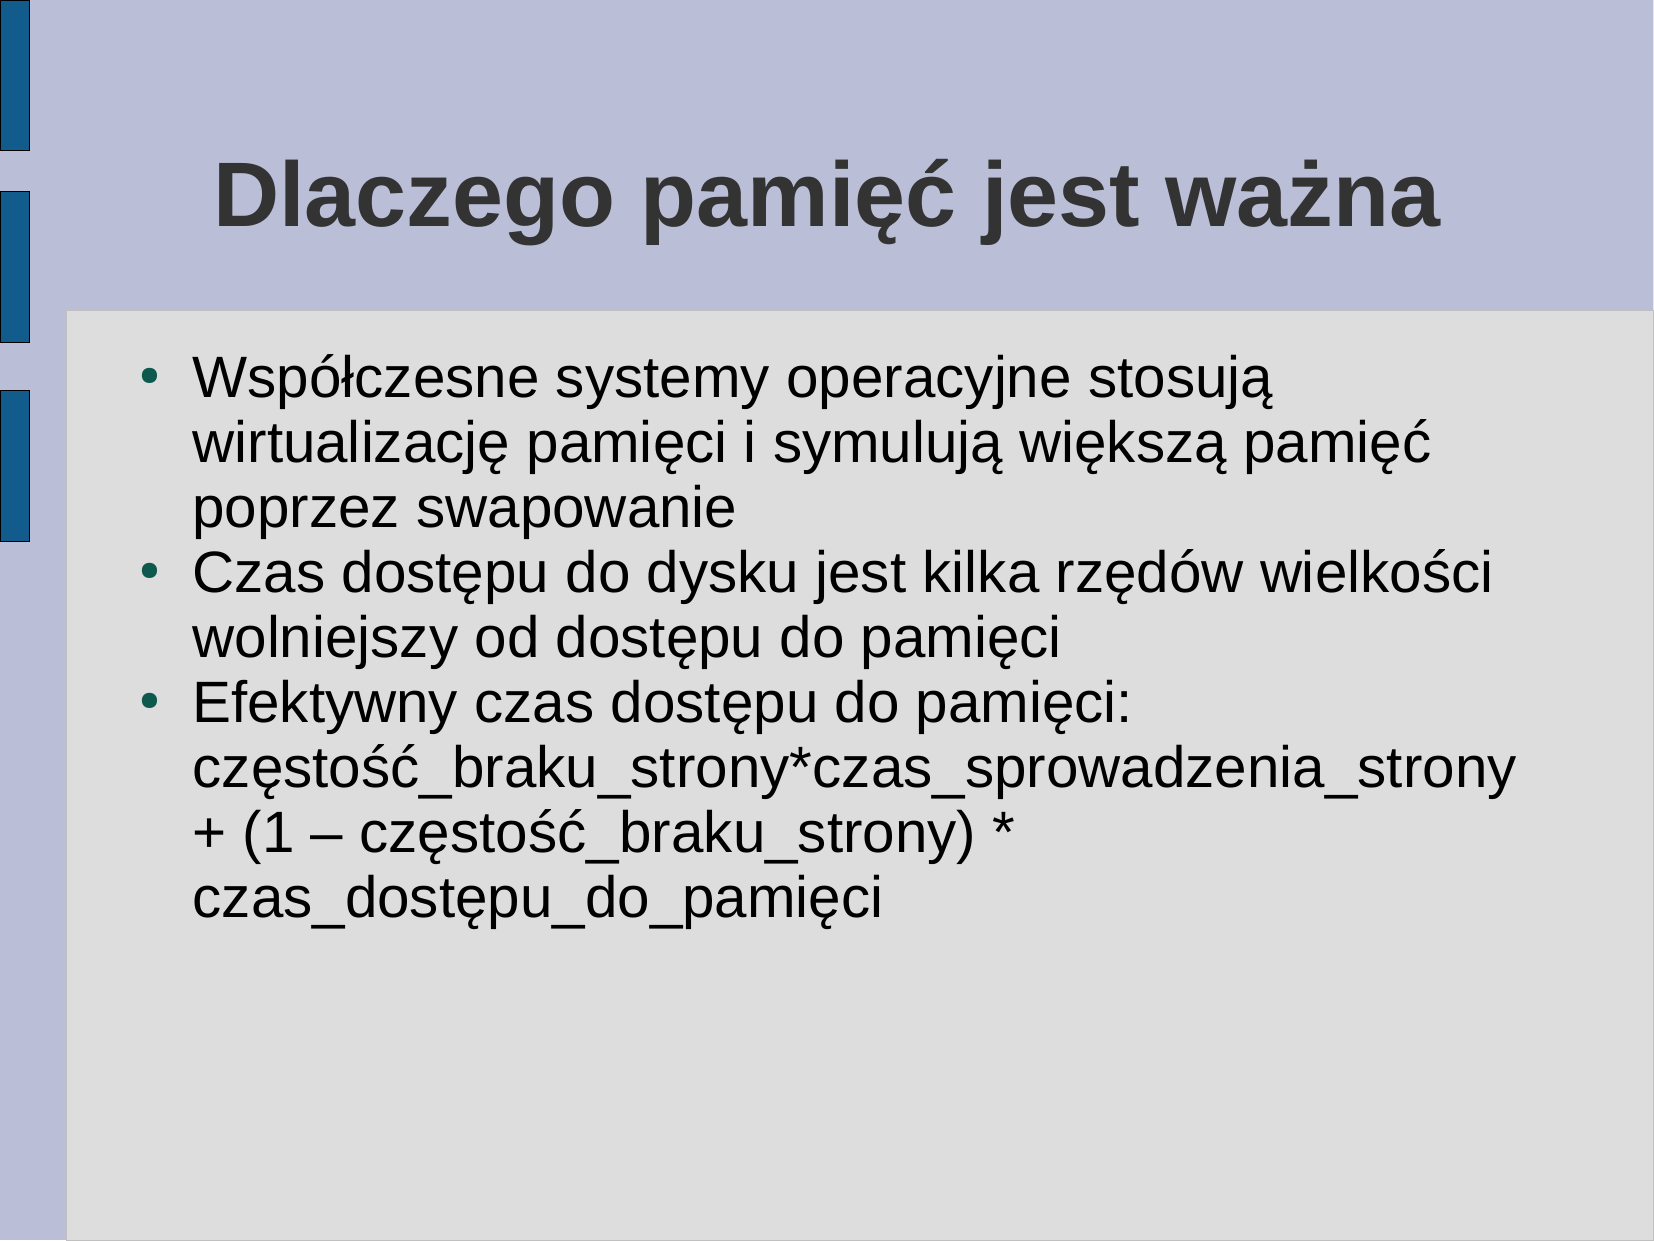

# Dlaczego pamięć jest ważna
Współczesne systemy operacyjne stosują wirtualizację pamięci i symulują większą pamięć poprzez swapowanie
Czas dostępu do dysku jest kilka rzędów wielkości wolniejszy od dostępu do pamięci
Efektywny czas dostępu do pamięci: częstość_braku_strony*czas_sprowadzenia_strony + (1 – częstość_braku_strony) * czas_dostępu_do_pamięci